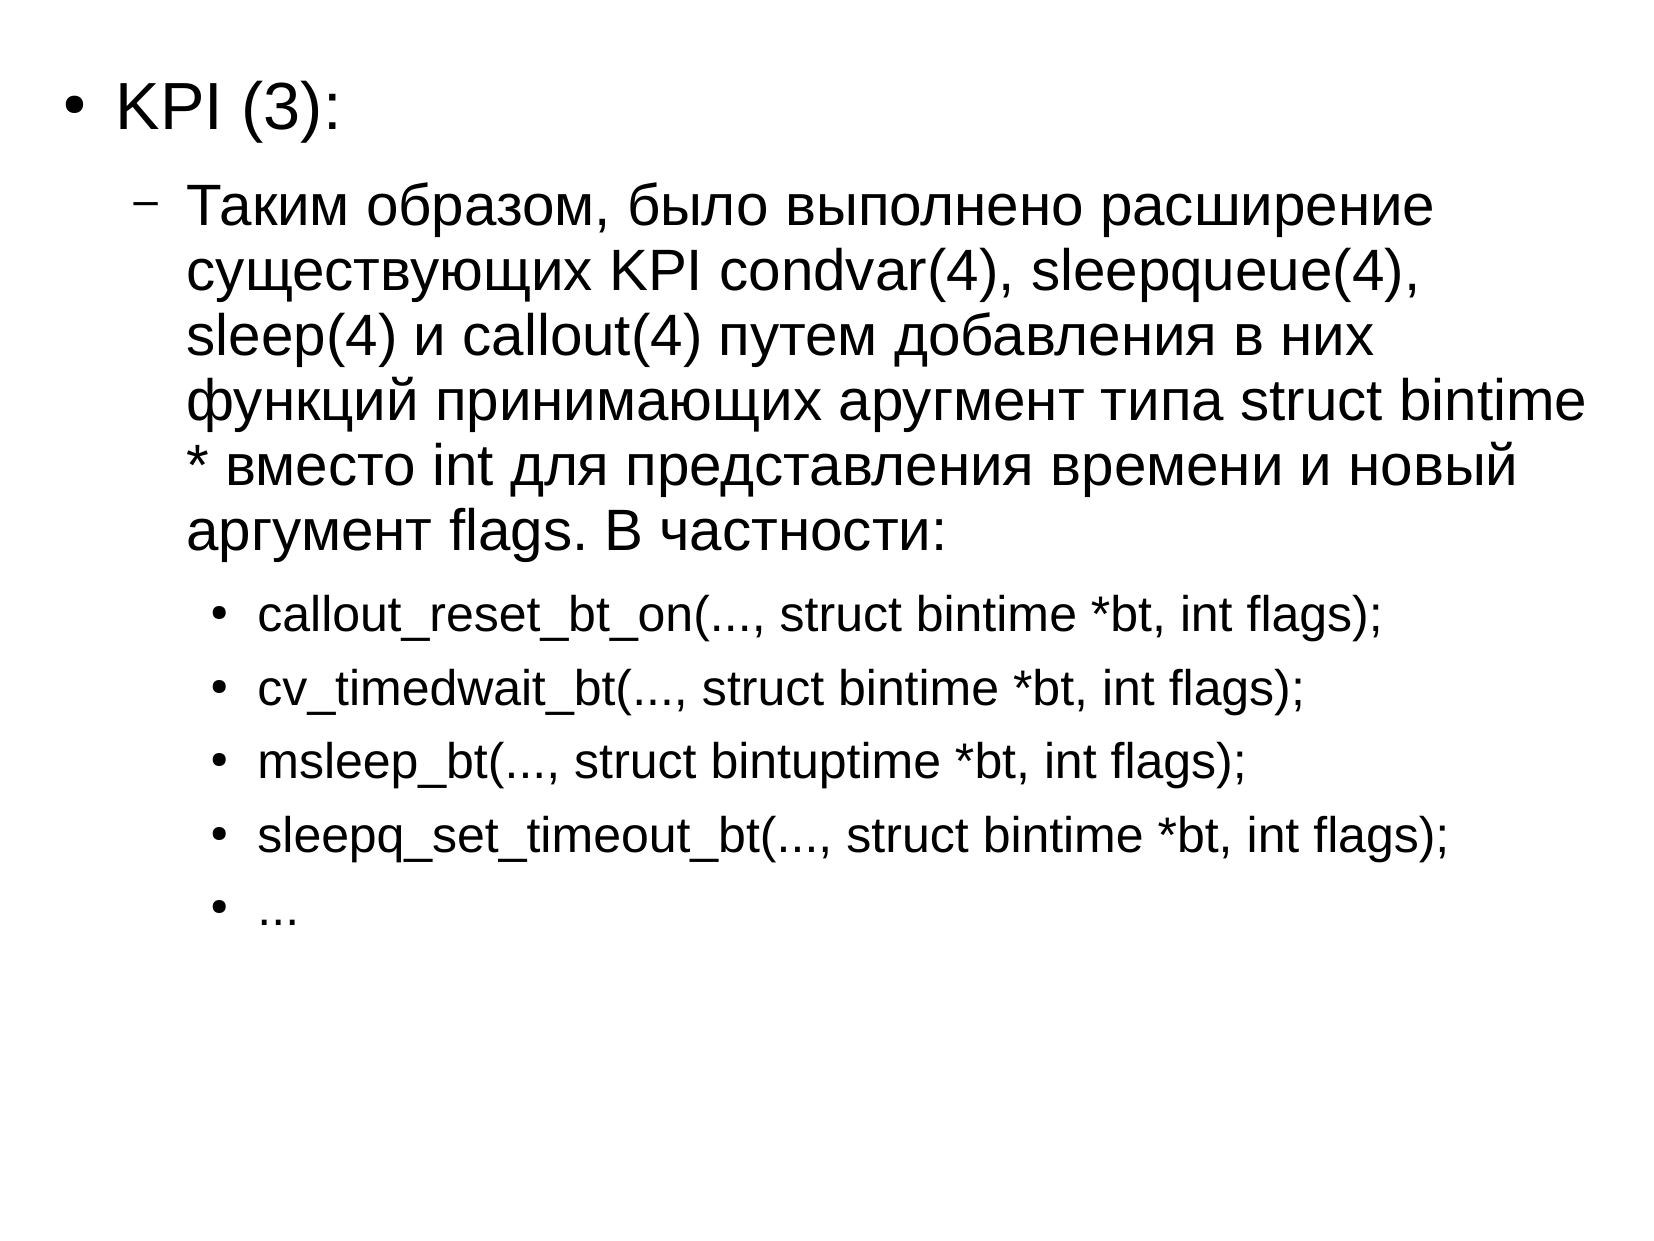

# KPI (3):
Таким образом, было выполнено расширение существующих KPI condvar(4), sleepqueue(4), sleep(4) и callout(4) путем добавления в них функций принимающих аругмент типа struct bintime * вместо int для представления времени и новый аргумент flags. В частности:
callout_reset_bt_on(..., struct bintime *bt, int flags);
cv_timedwait_bt(..., struct bintime *bt, int flags);
msleep_bt(..., struct bintuptime *bt, int flags);
sleepq_set_timeout_bt(..., struct bintime *bt, int flags);
...